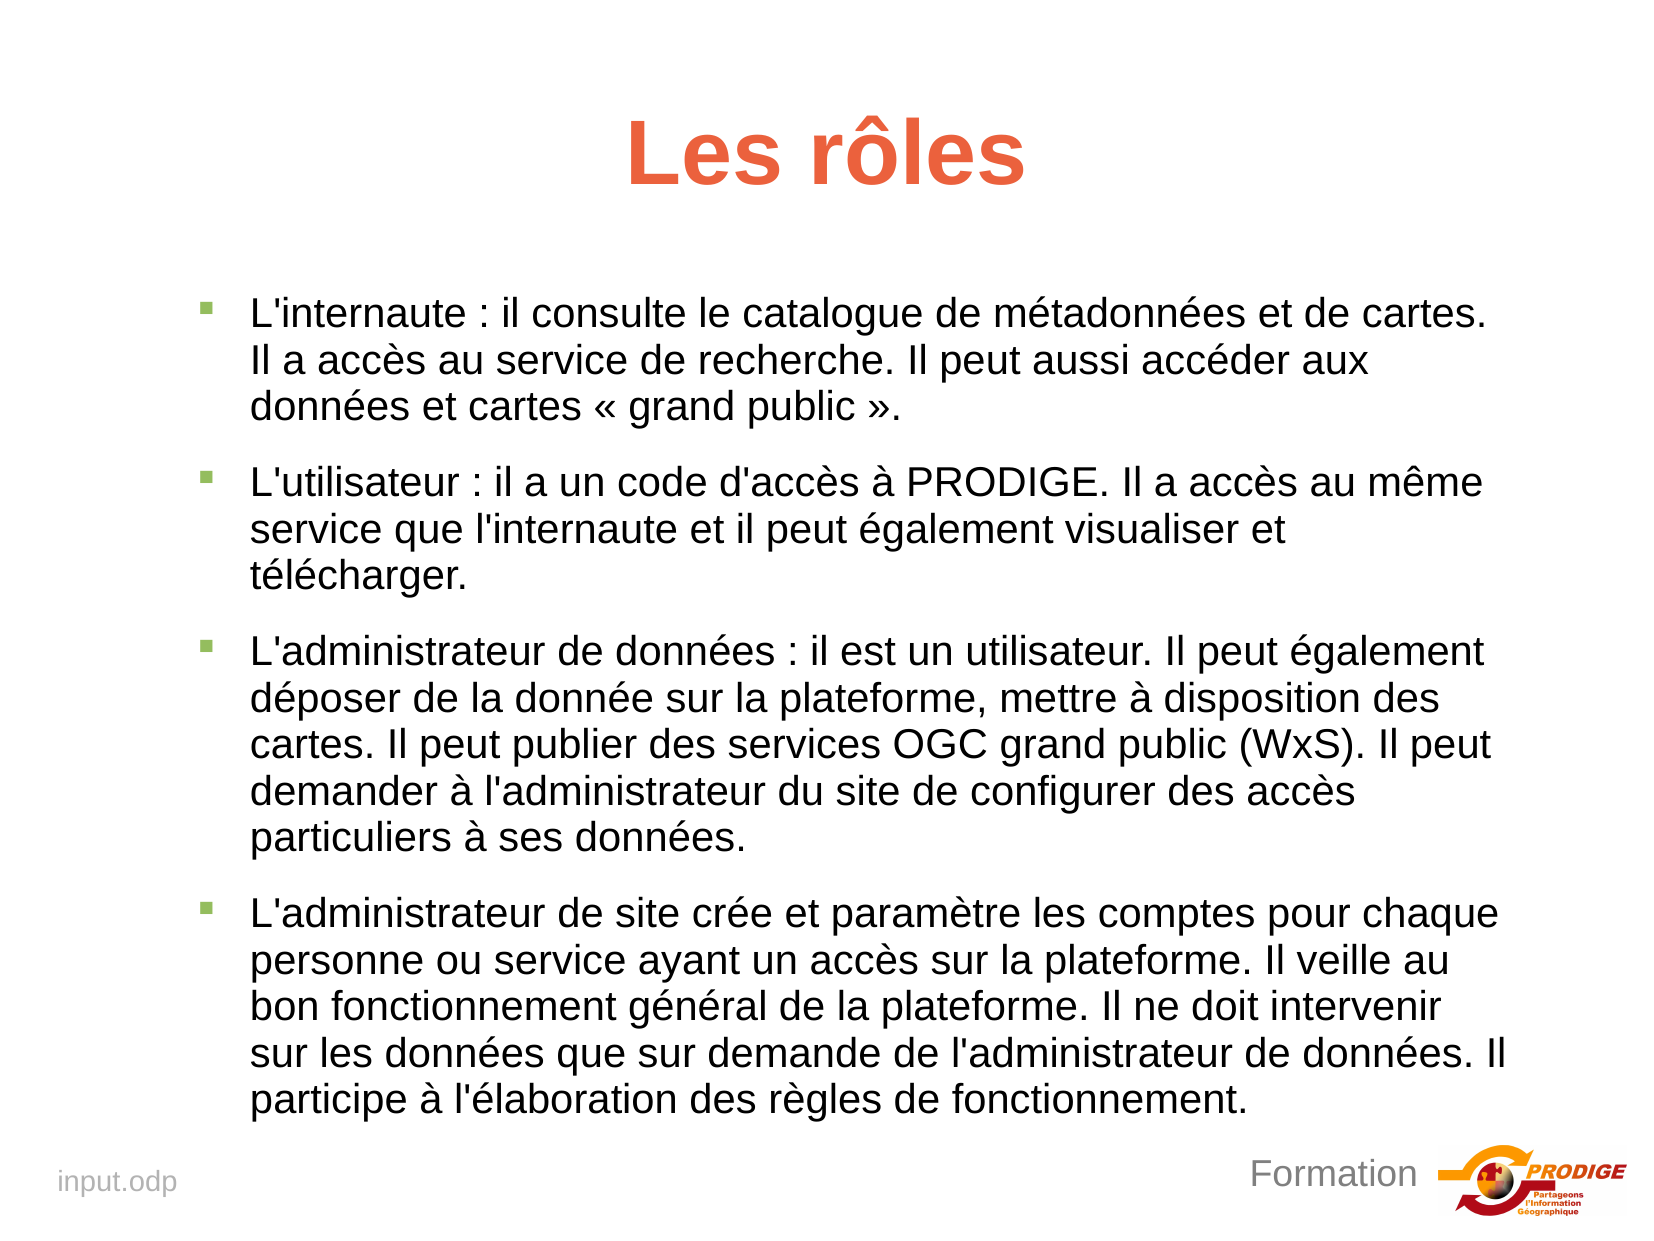

# Les rôles
L'internaute : il consulte le catalogue de métadonnées et de cartes. Il a accès au service de recherche. Il peut aussi accéder aux données et cartes « grand public ».
L'utilisateur : il a un code d'accès à PRODIGE. Il a accès au même service que l'internaute et il peut également visualiser et télécharger.
L'administrateur de données : il est un utilisateur. Il peut également déposer de la donnée sur la plateforme, mettre à disposition des cartes. Il peut publier des services OGC grand public (WxS). Il peut demander à l'administrateur du site de configurer des accès particuliers à ses données.
L'administrateur de site crée et paramètre les comptes pour chaque personne ou service ayant un accès sur la plateforme. Il veille au bon fonctionnement général de la plateforme. Il ne doit intervenir sur les données que sur demande de l'administrateur de données. Il participe à l'élaboration des règles de fonctionnement.